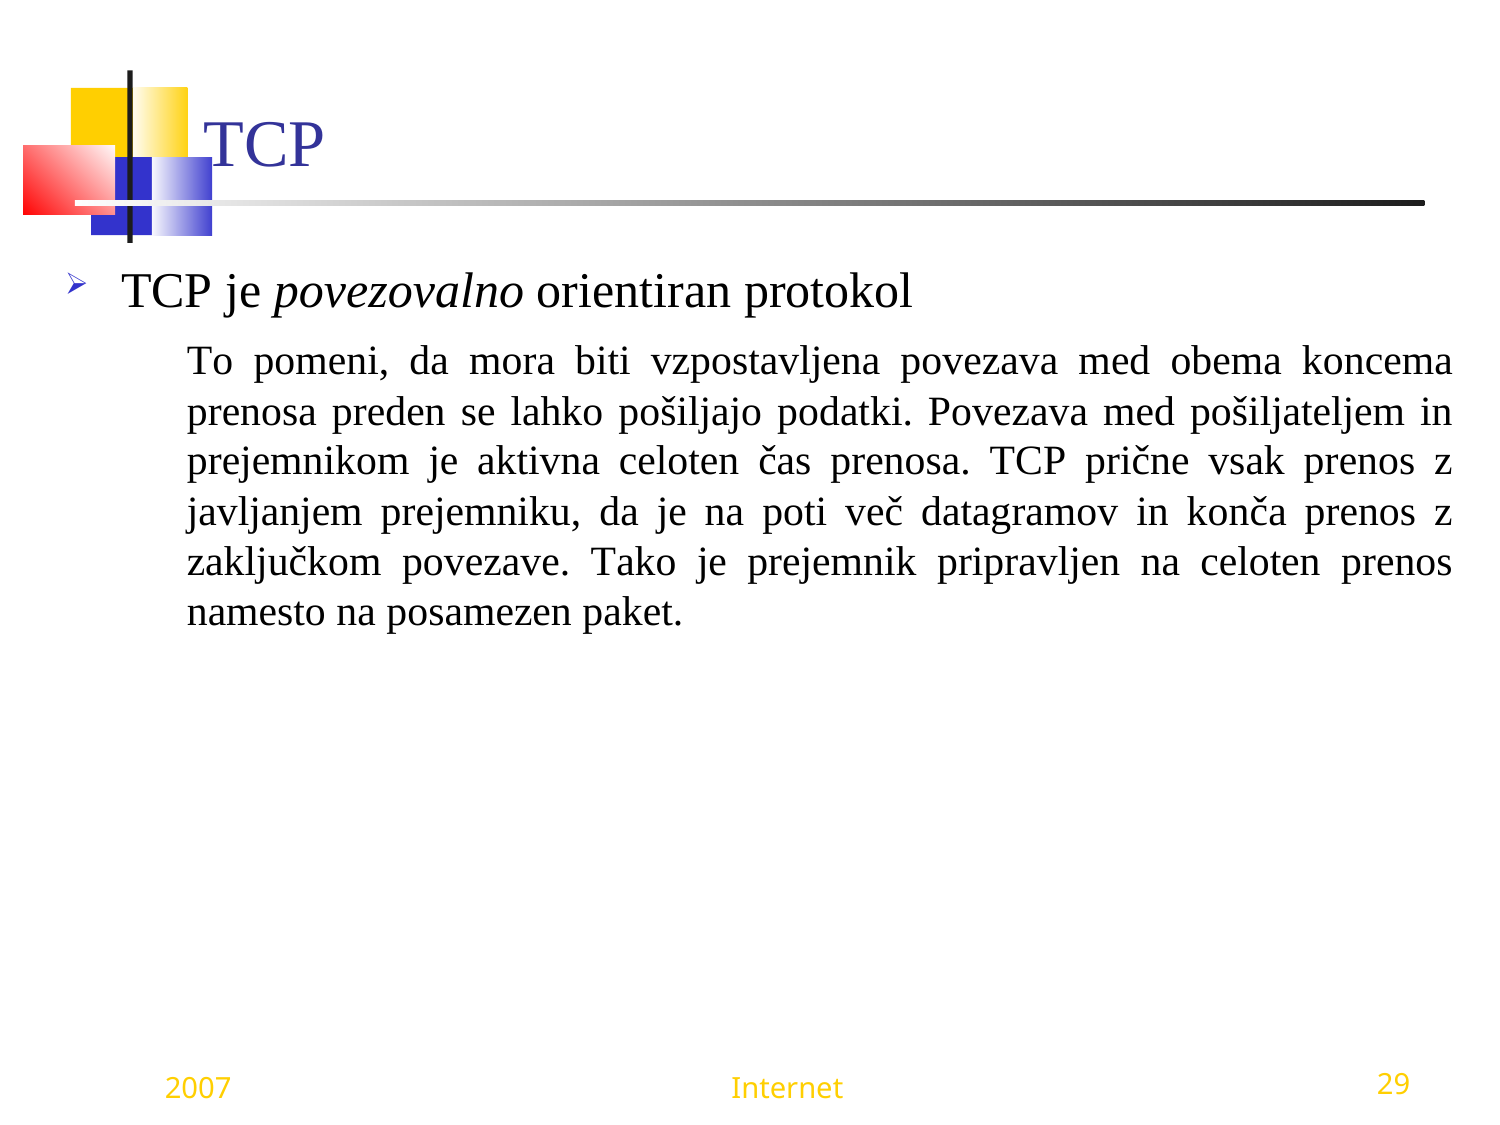

# TCP
TCP je povezovalno orientiran protokol
	To pomeni, da mora biti vzpostavljena povezava med obema koncema prenosa preden se lahko pošiljajo podatki. Povezava med pošiljateljem in prejemnikom je aktivna celoten čas prenosa. TCP prične vsak prenos z javljanjem prejemniku, da je na poti več datagramov in konča prenos z zaključkom povezave. Tako je prejemnik pripravljen na celoten prenos namesto na posamezen paket.
2007
Internet